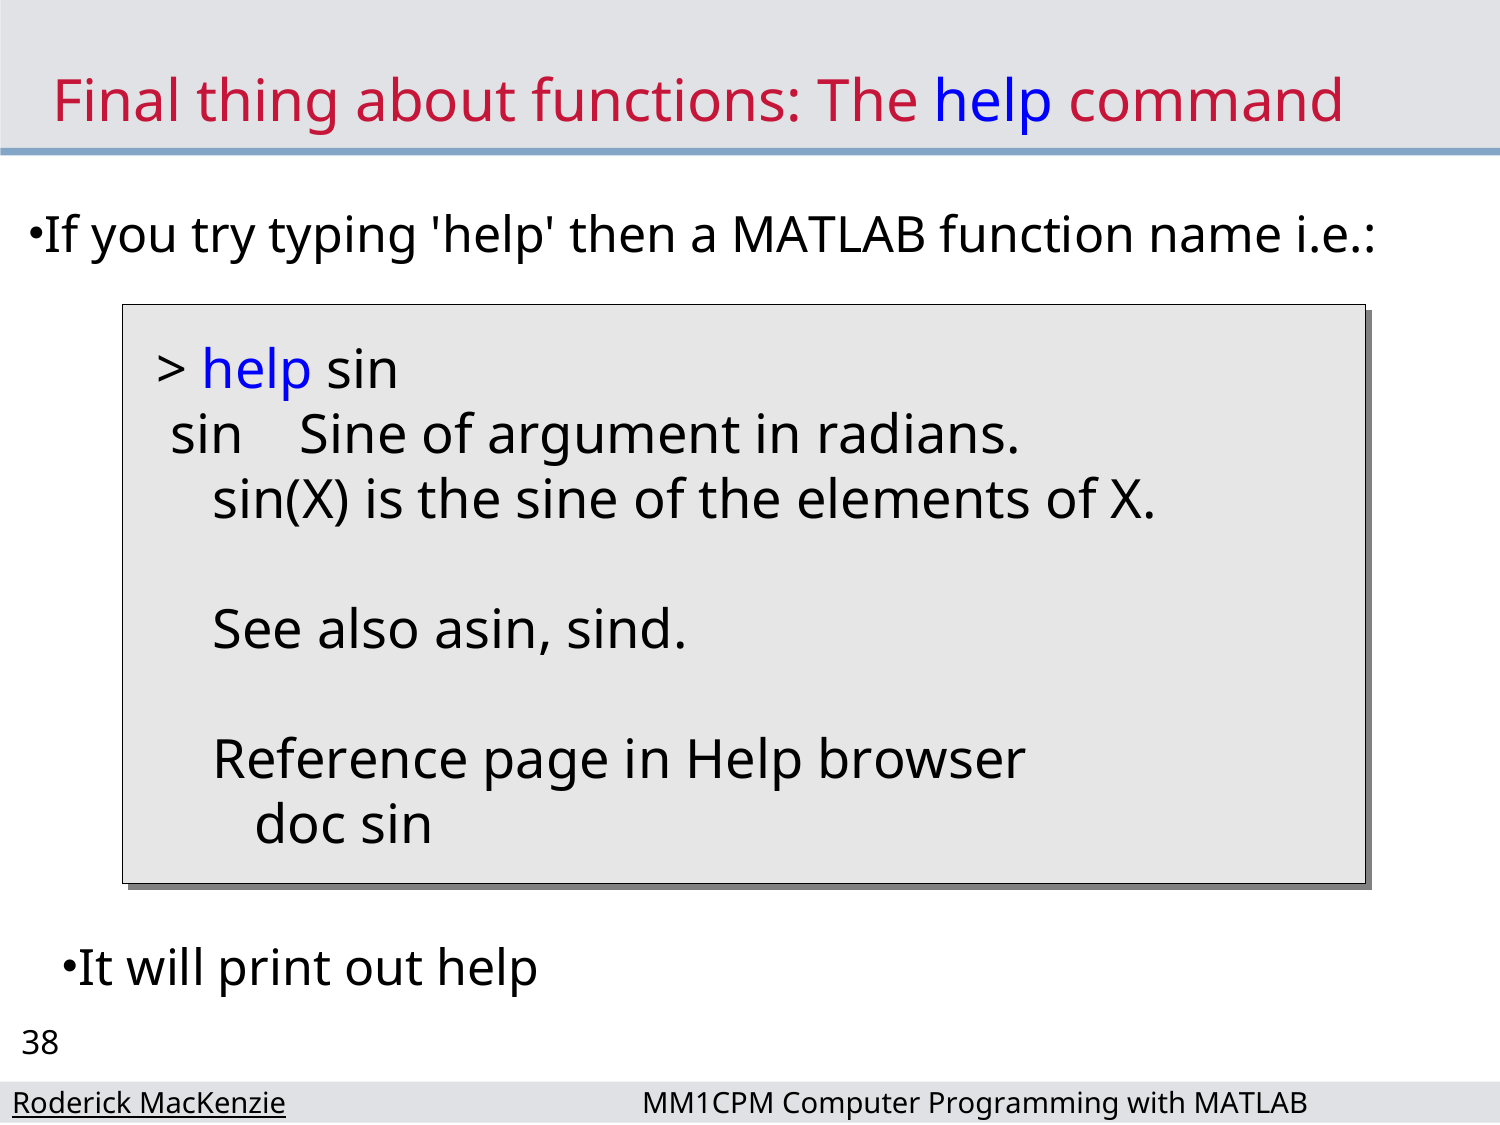

# Final thing about functions: The help command
If you try typing 'help' then a MATLAB function name i.e.:
> help sin
 sin Sine of argument in radians.
 sin(X) is the sine of the elements of X.
 See also asin, sind.
 Reference page in Help browser
 doc sin
It will print out help